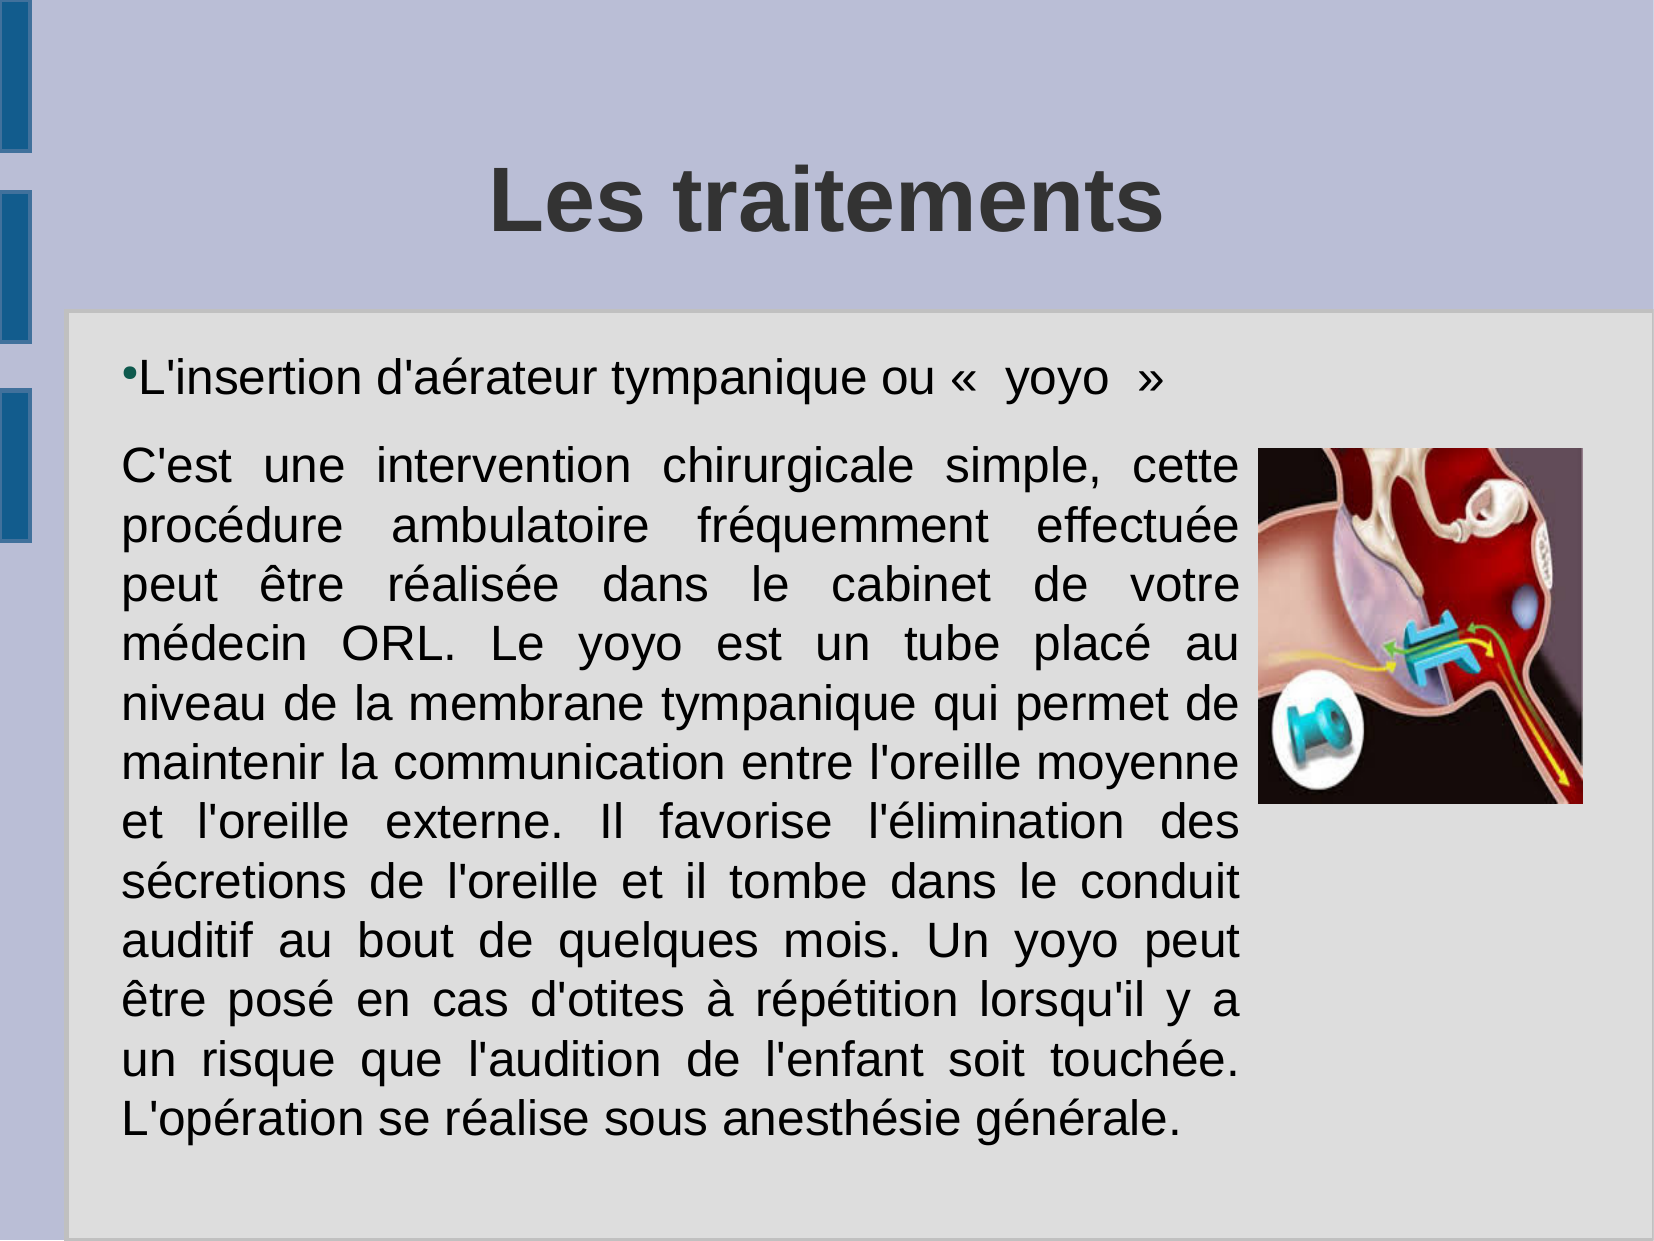

# Les traitements
L'insertion d'aérateur tympanique ou «  yoyo  »
C'est une intervention chirurgicale simple, cette procédure ambulatoire fréquemment effectuée peut être réalisée dans le cabinet de votre médecin ORL. Le yoyo est un tube placé au niveau de la membrane tympanique qui permet de maintenir la communication entre l'oreille moyenne et l'oreille externe. Il favorise l'élimination des sécretions de l'oreille et il tombe dans le conduit auditif au bout de quelques mois. Un yoyo peut être posé en cas d'otites à répétition lorsqu'il y a un risque que l'audition de l'enfant soit touchée. L'opération se réalise sous anesthésie générale.